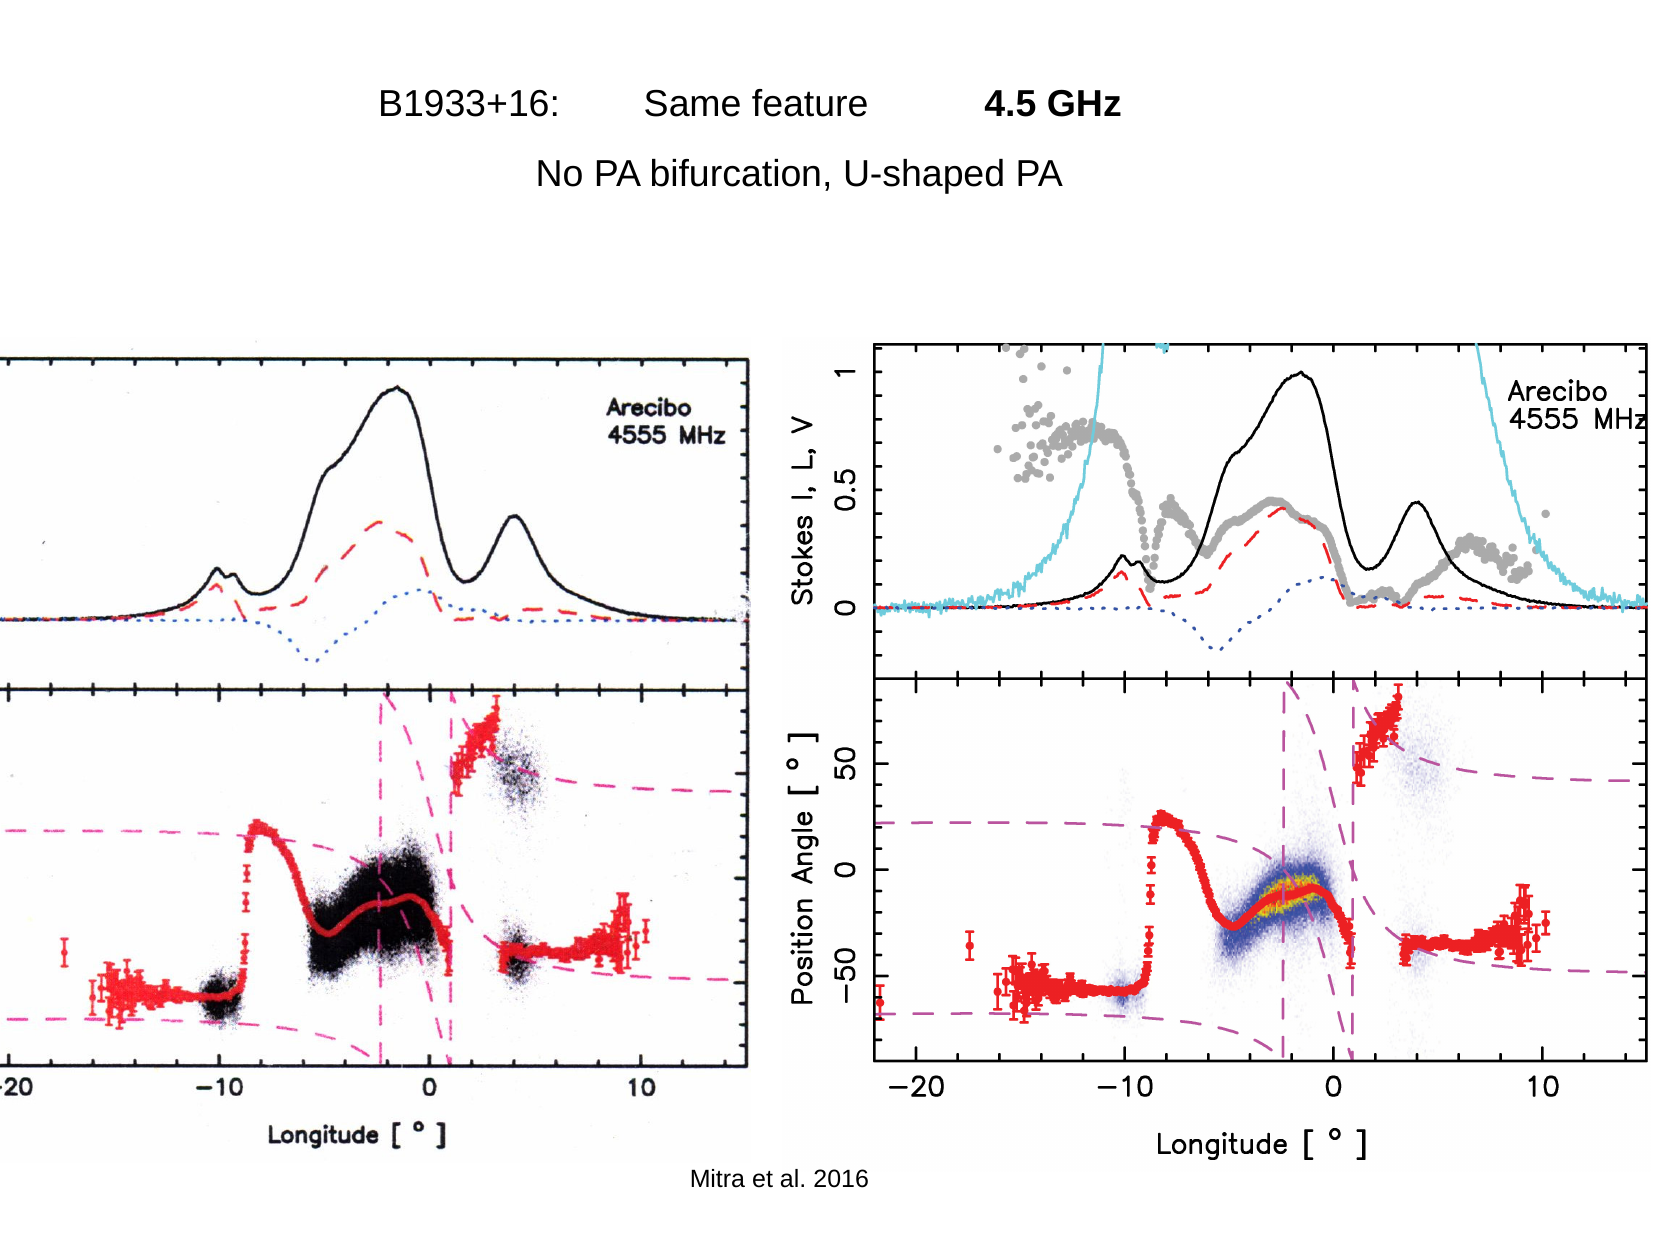

B1933+16: Same feature 4.5 GHz
 No PA bifurcation, U-shaped PA
Mitra et al. 2016